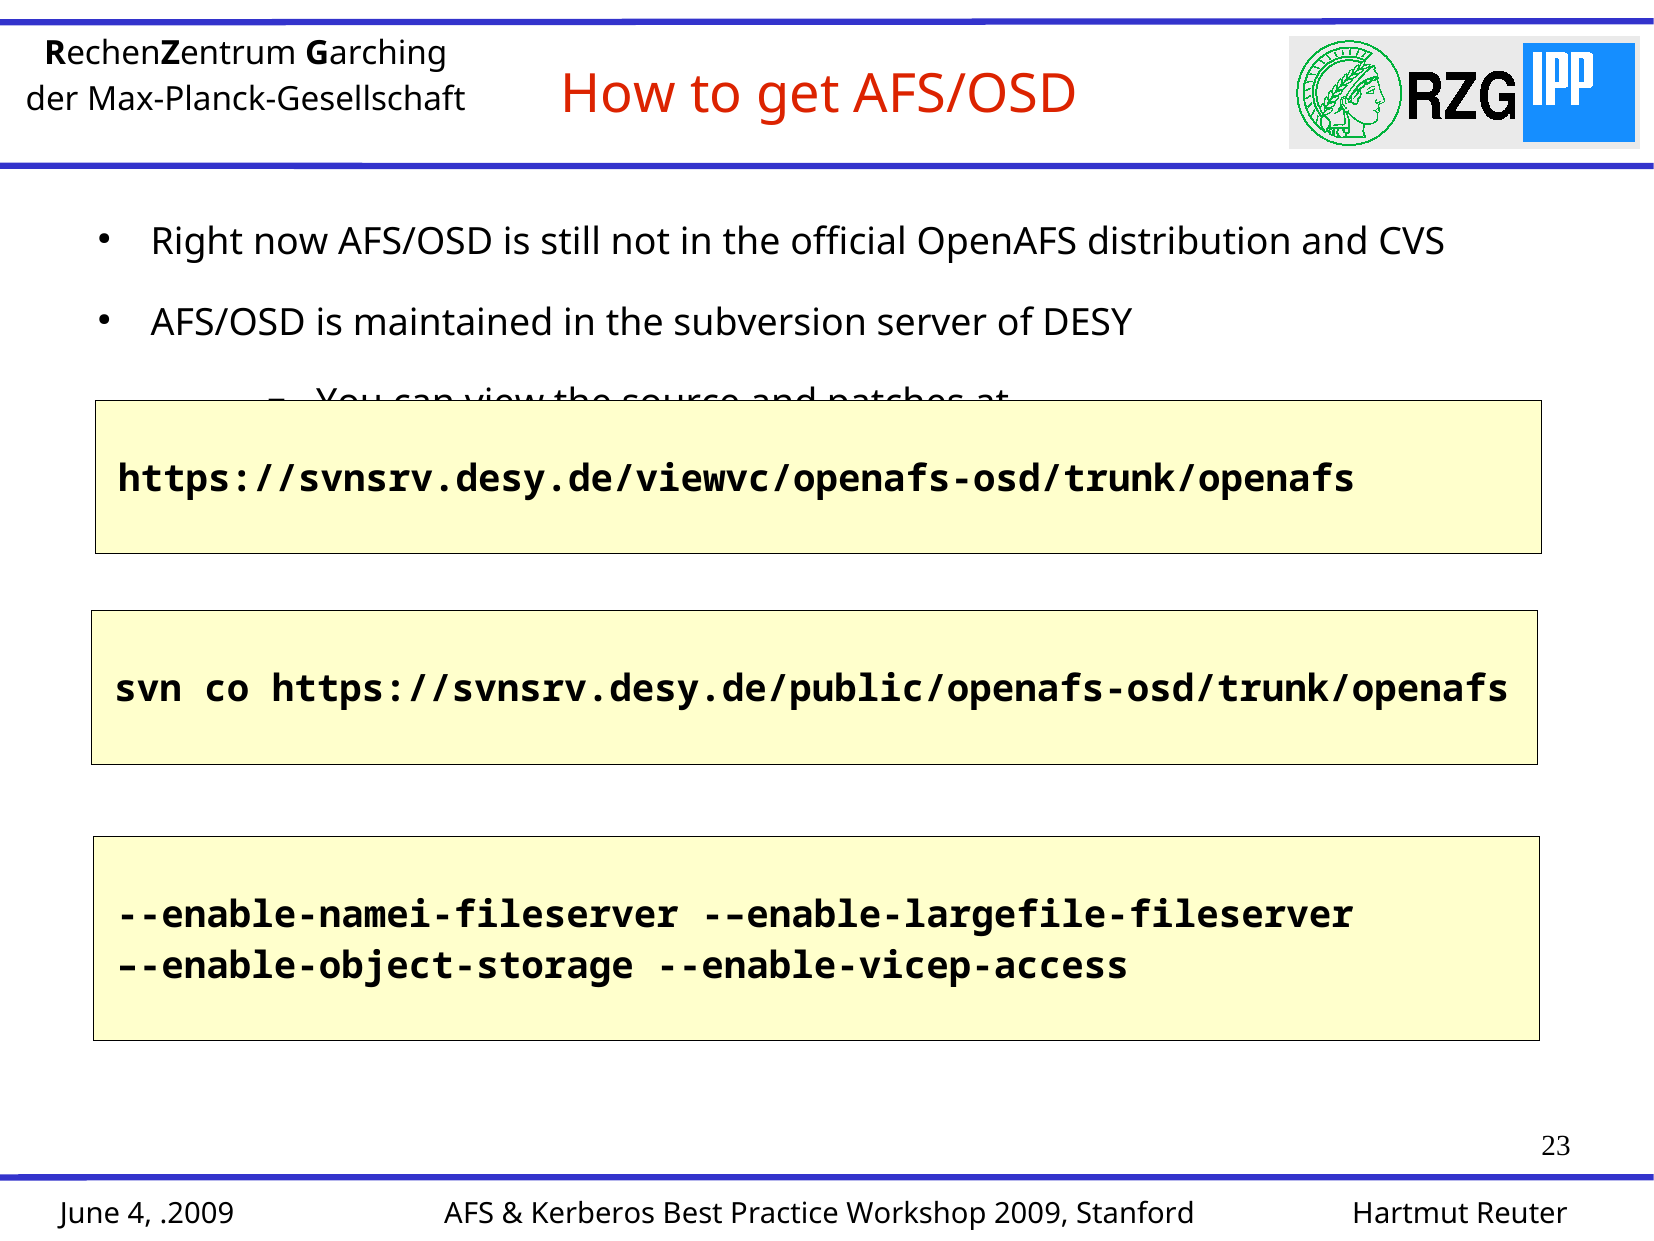

How to get AFS/OSD
# Right now AFS/OSD is still not in the official OpenAFS distribution and CVS
AFS/OSD is maintained in the subversion server of DESY
You can view the source and patches at
or check it out with
To get full functionality configure with
 https://svnsrv.desy.de/viewvc/openafs-osd/trunk/openafs
 svn co https://svnsrv.desy.de/public/openafs-osd/trunk/openafs
 --enable-namei-fileserver -–enable-largefile-fileserver
 –-enable-object-storage --enable-vicep-access
23